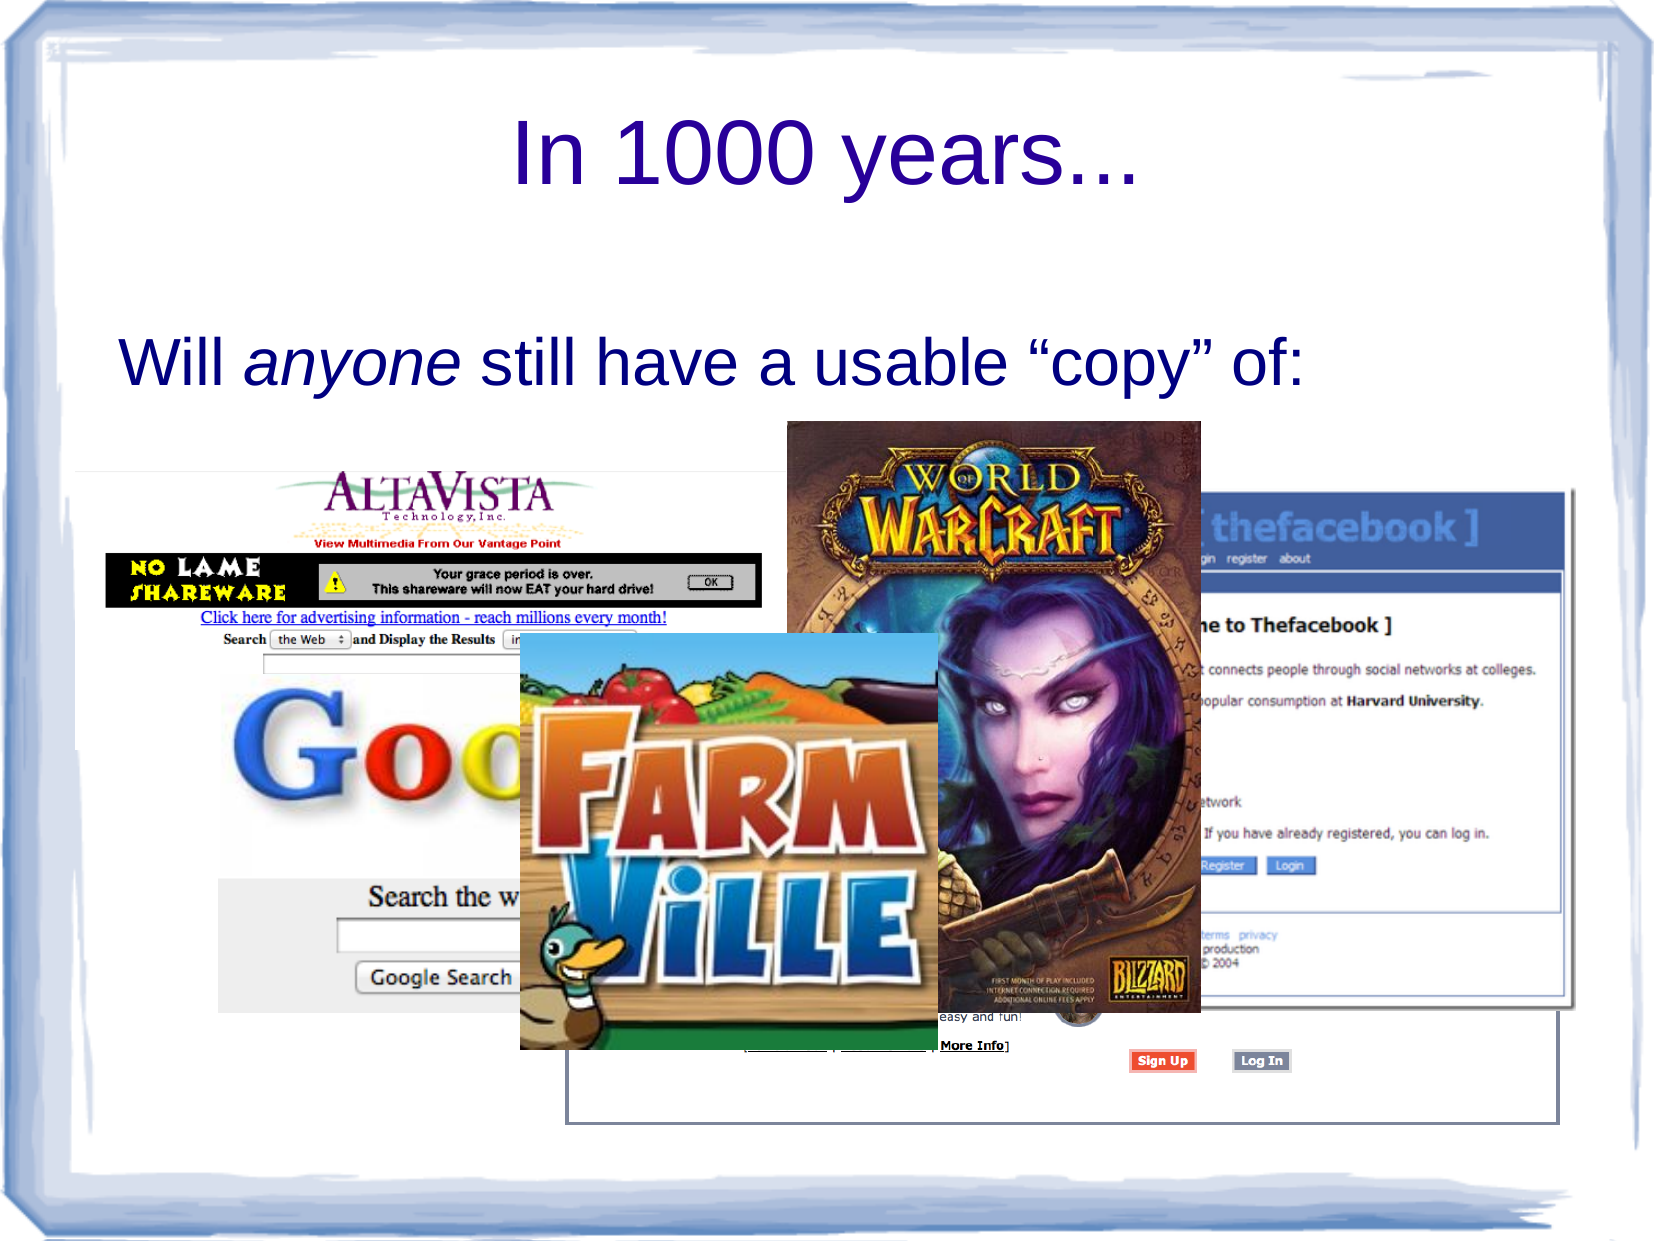

# In 1000 years...
Will anyone still have a usable “copy” of: